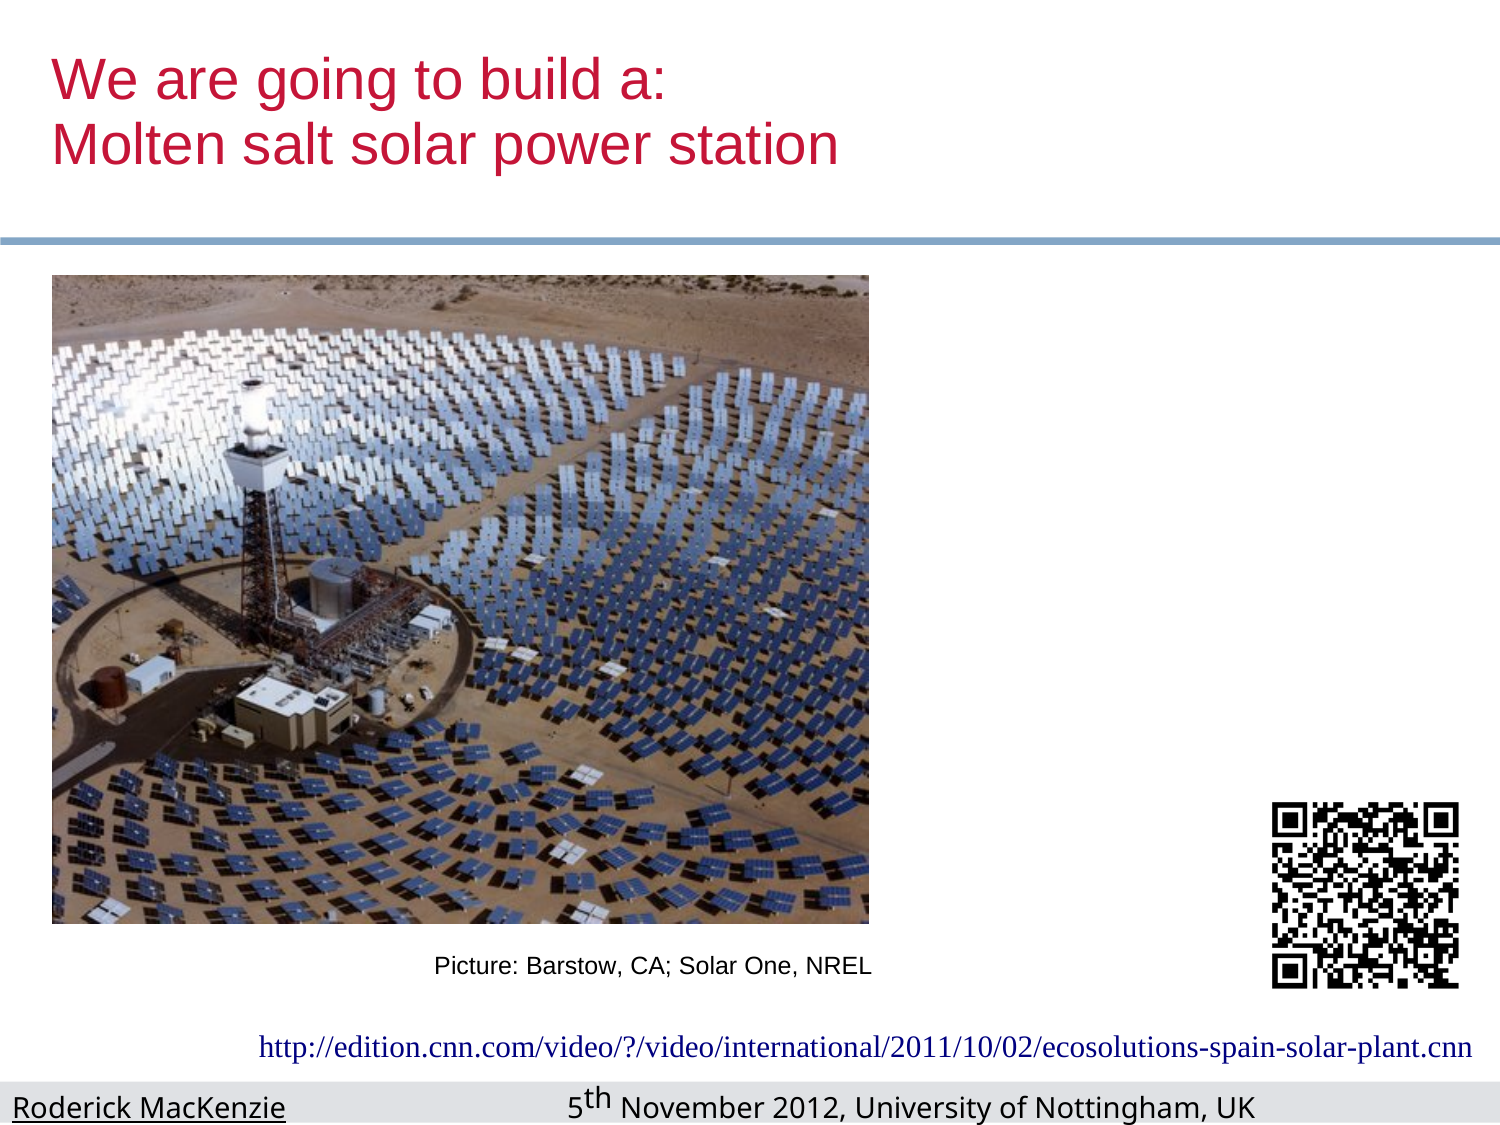

# We are going to build a: Molten salt solar power station
Picture: Barstow, CA; Solar One, NREL
http://edition.cnn.com/video/?/video/international/2011/10/02/ecosolutions-spain-solar-plant.cnn